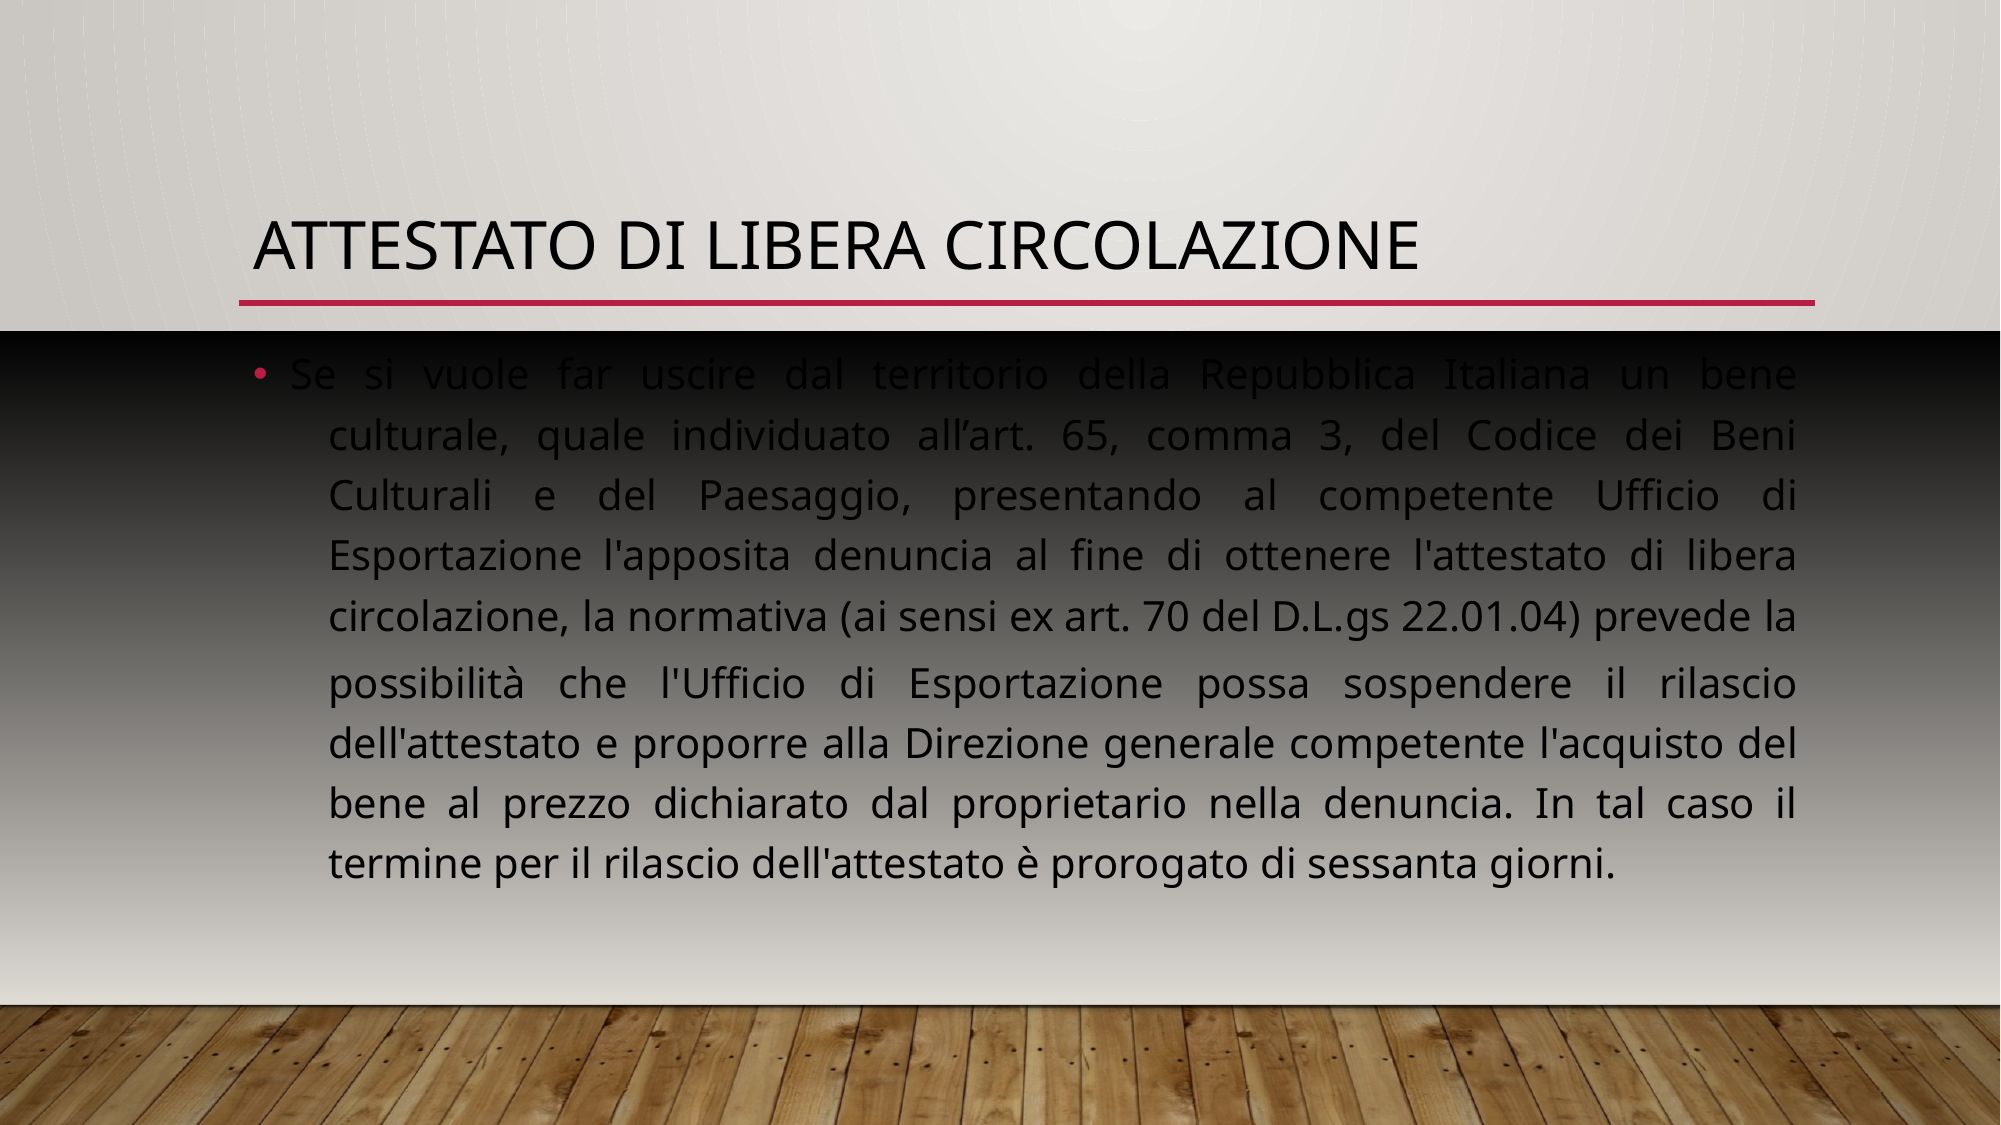

# Attestato di libera circolazione
Se si vuole far uscire dal territorio della Repubblica Italiana un bene culturale, quale individuato all’art. 65, comma 3, del Codice dei Beni Culturali e del Paesaggio, presentando al competente Ufficio di Esportazione l'apposita denuncia al fine di ottenere l'attestato di libera circolazione, la normativa (ai sensi ex art. 70 del D.L.gs 22.01.04) prevede la possibilità che l'Ufficio di Esportazione possa sospendere il rilascio dell'attestato e proporre alla Direzione generale competente l'acquisto del bene al prezzo dichiarato dal proprietario nella denuncia. In tal caso il termine per il rilascio dell'attestato è prorogato di sessanta giorni.